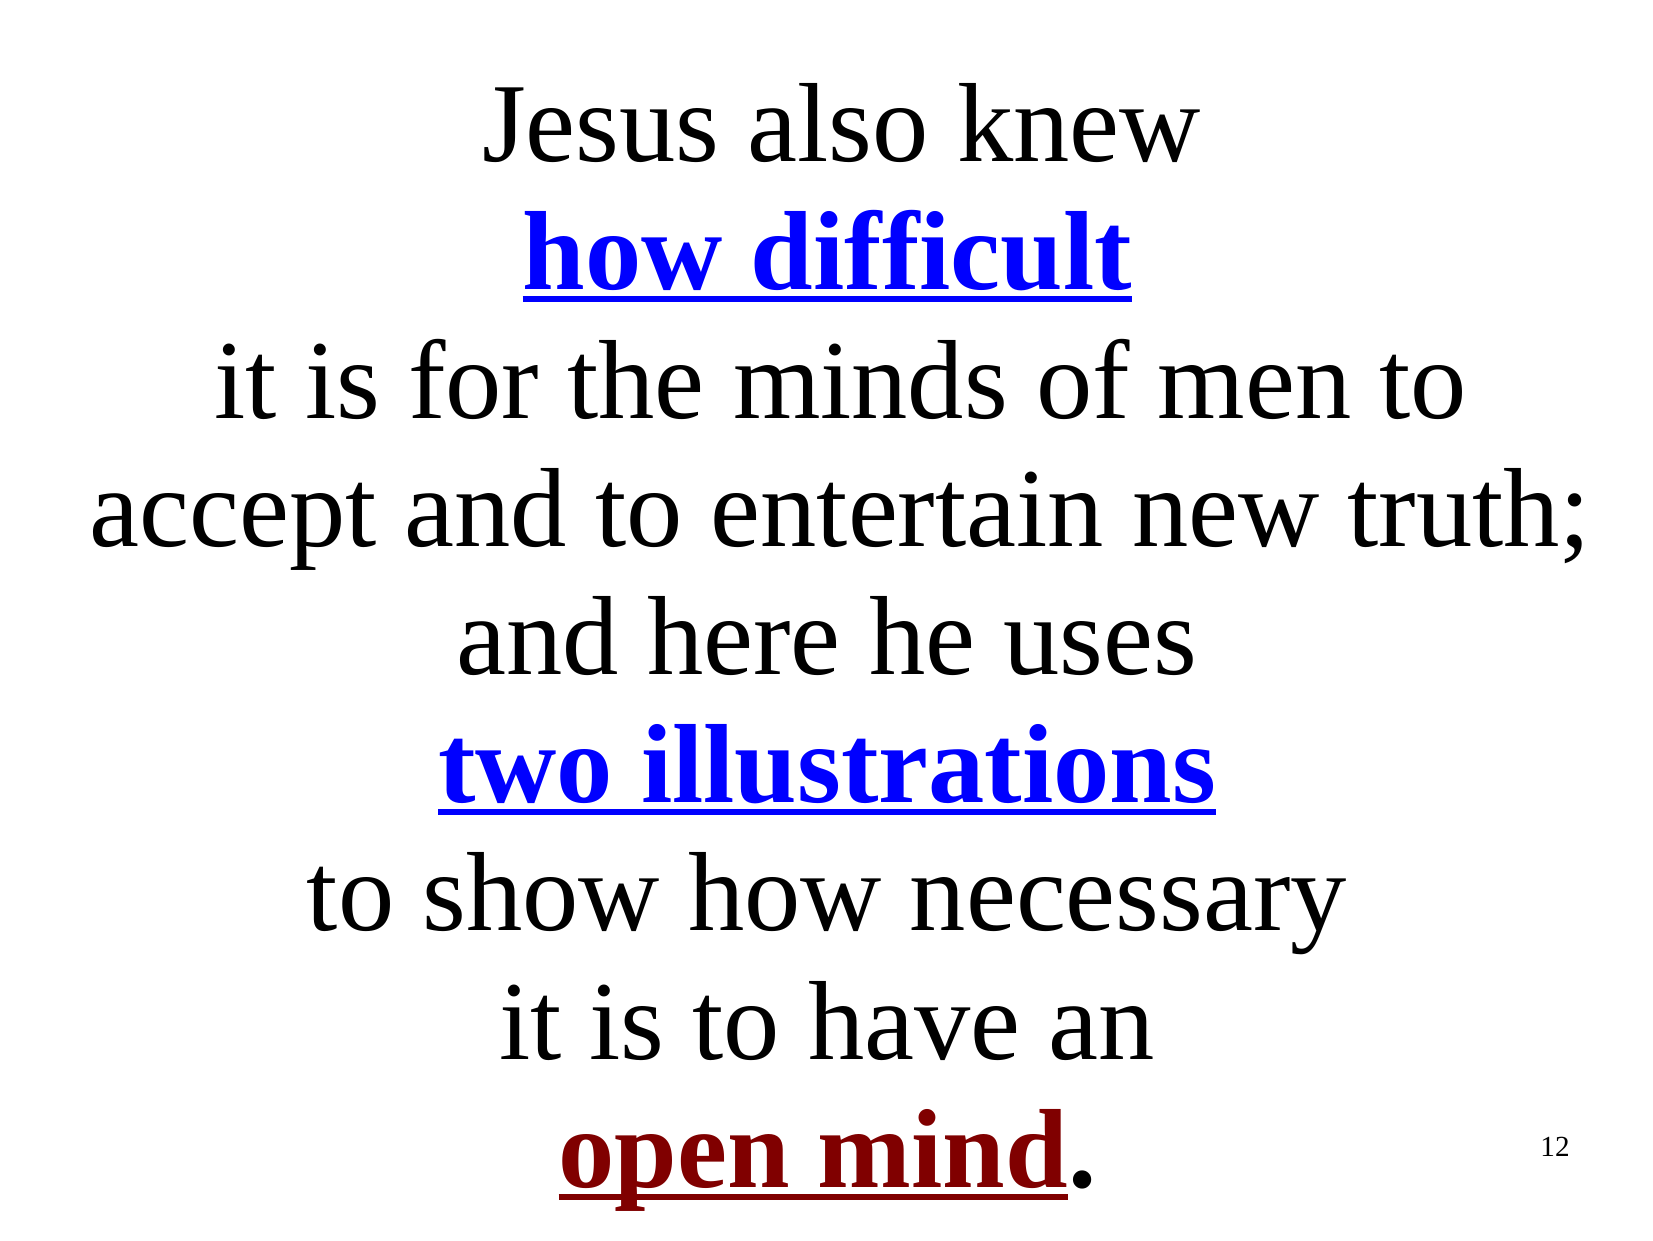

Jesus also knew
how difficult
it is for the minds of men to accept and to entertain new truth;
and here he uses
two illustrations
to show how necessary
it is to have an
open mind.
12